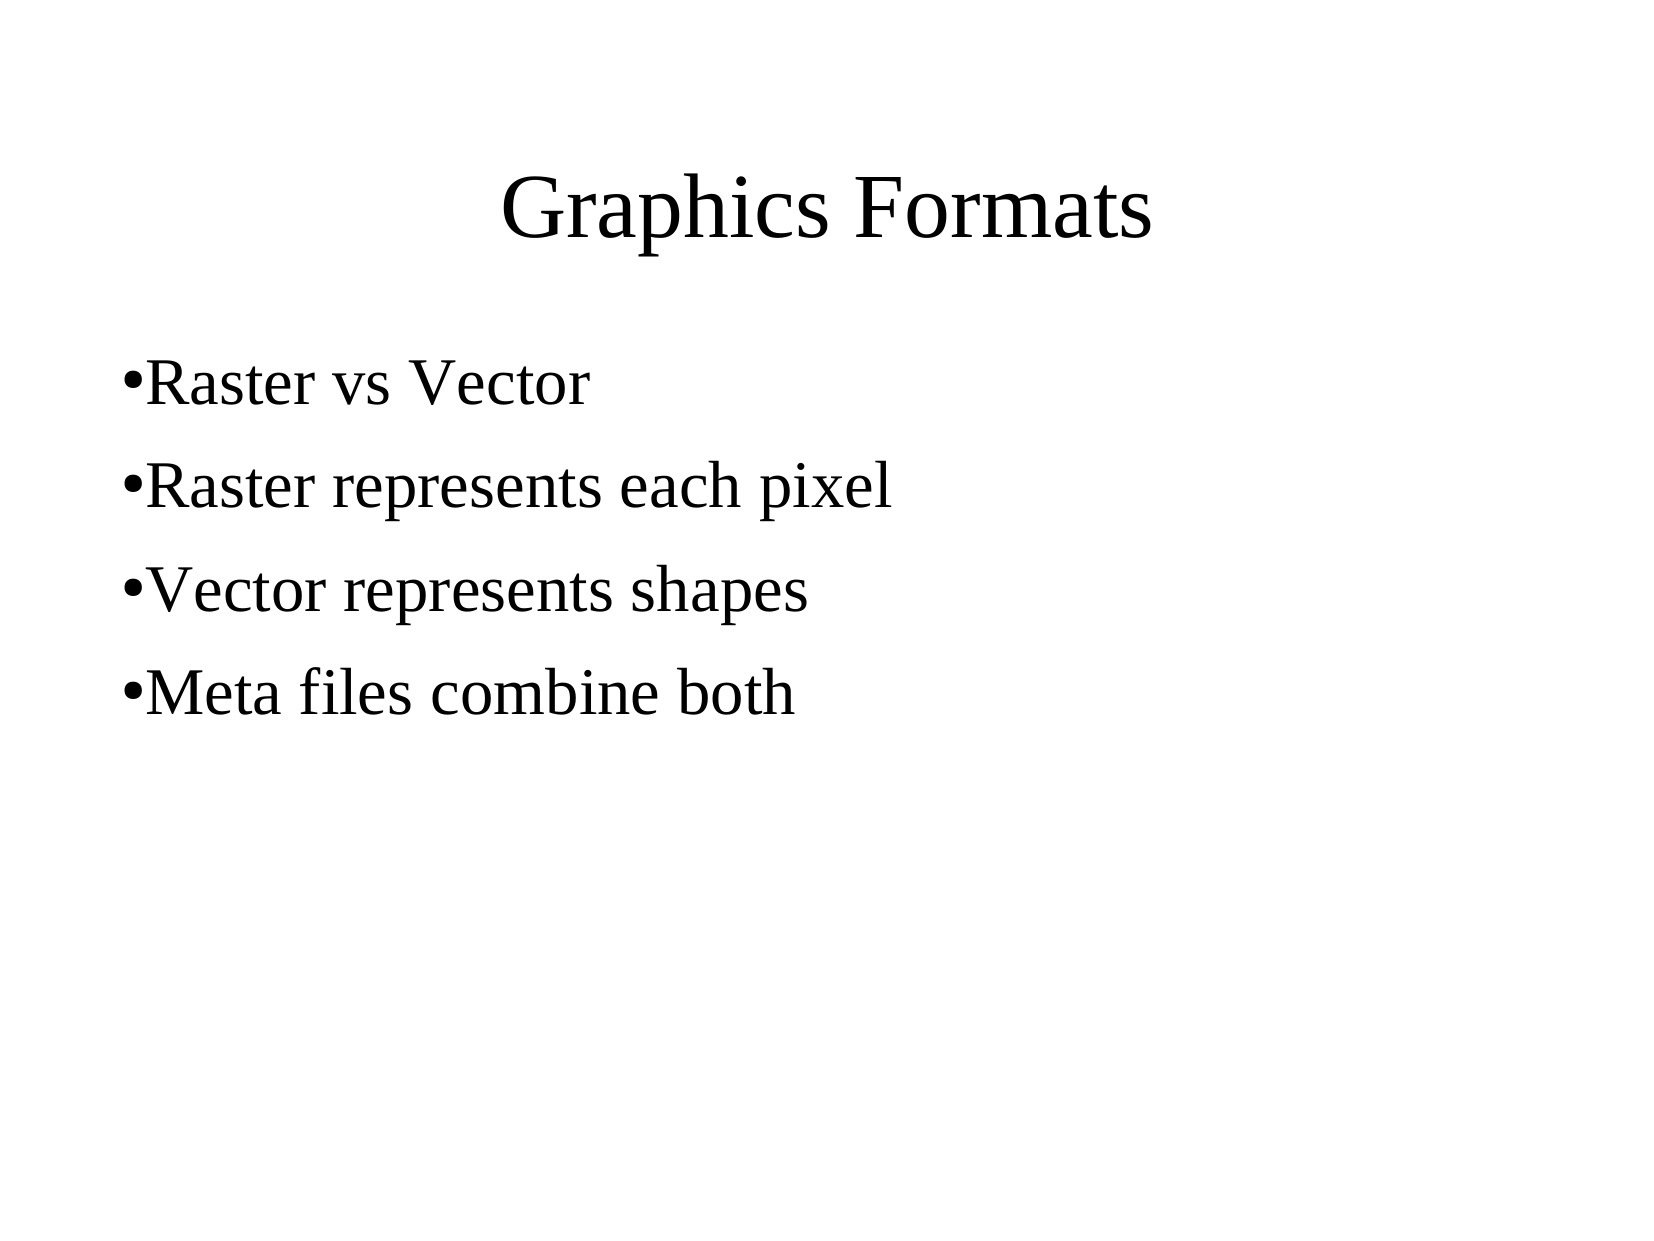

# Graphics Formats
Raster vs Vector
Raster represents each pixel
Vector represents shapes
Meta files combine both